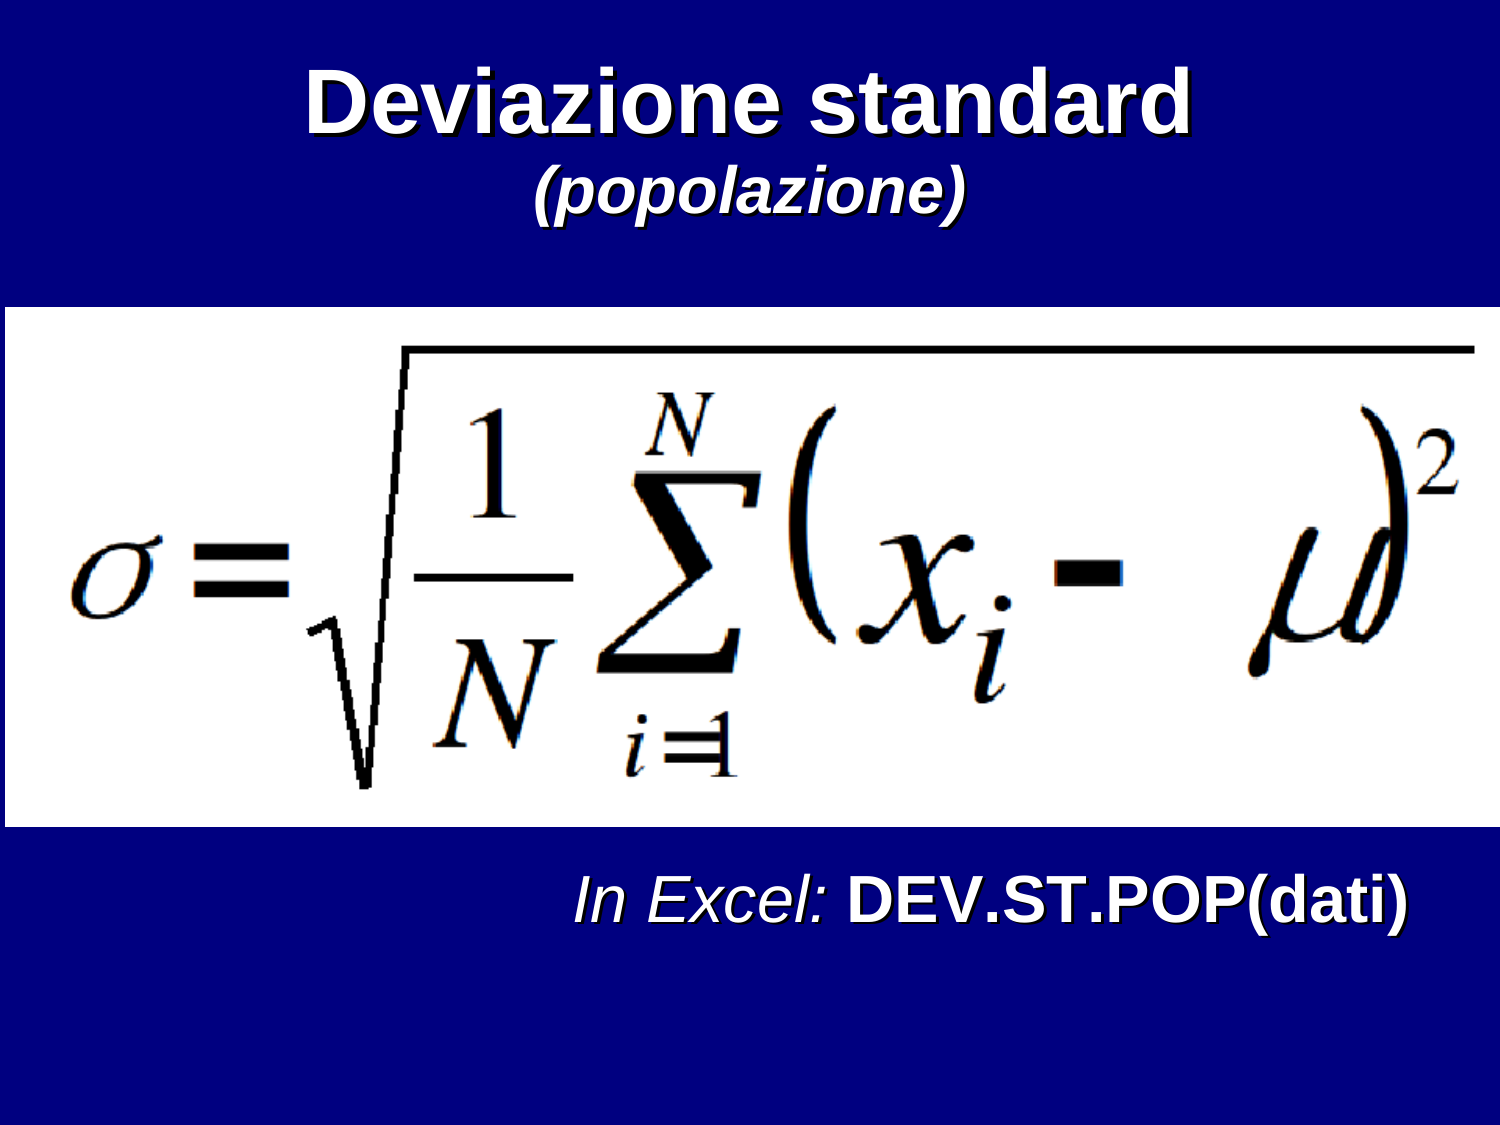

# Deviazione standard (popolazione)
In Excel: DEV.ST.POP(dati)